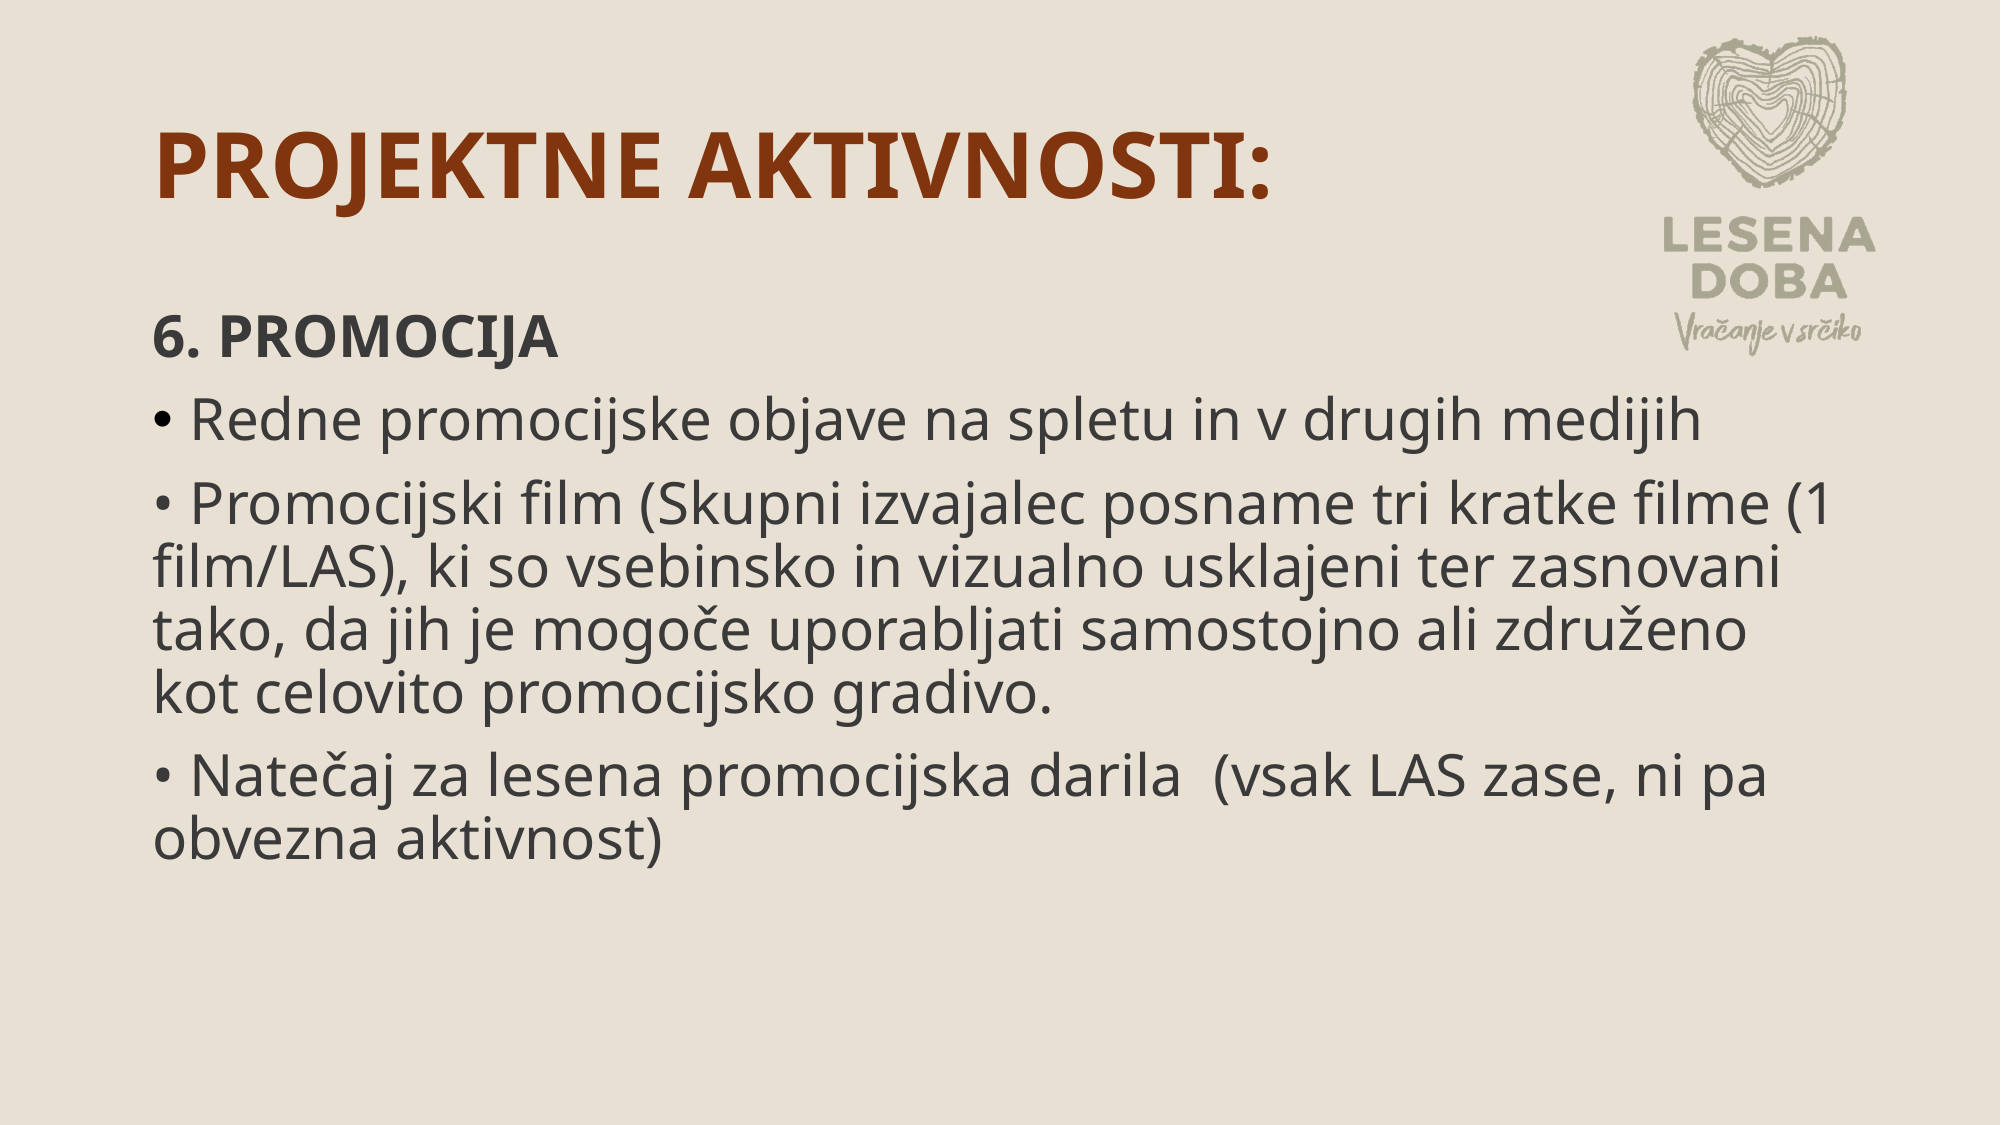

# PROJEKTNE AKTIVNOSTI:
6. PROMOCIJA
Redne promocijske objave na spletu in v drugih medijih
• Promocijski film (Skupni izvajalec posname tri kratke filme (1 film/LAS), ki so vsebinsko in vizualno usklajeni ter zasnovani tako, da jih je mogoče uporabljati samostojno ali združeno kot celovito promocijsko gradivo.
• Natečaj za lesena promocijska darila (vsak LAS zase, ni pa obvezna aktivnost)